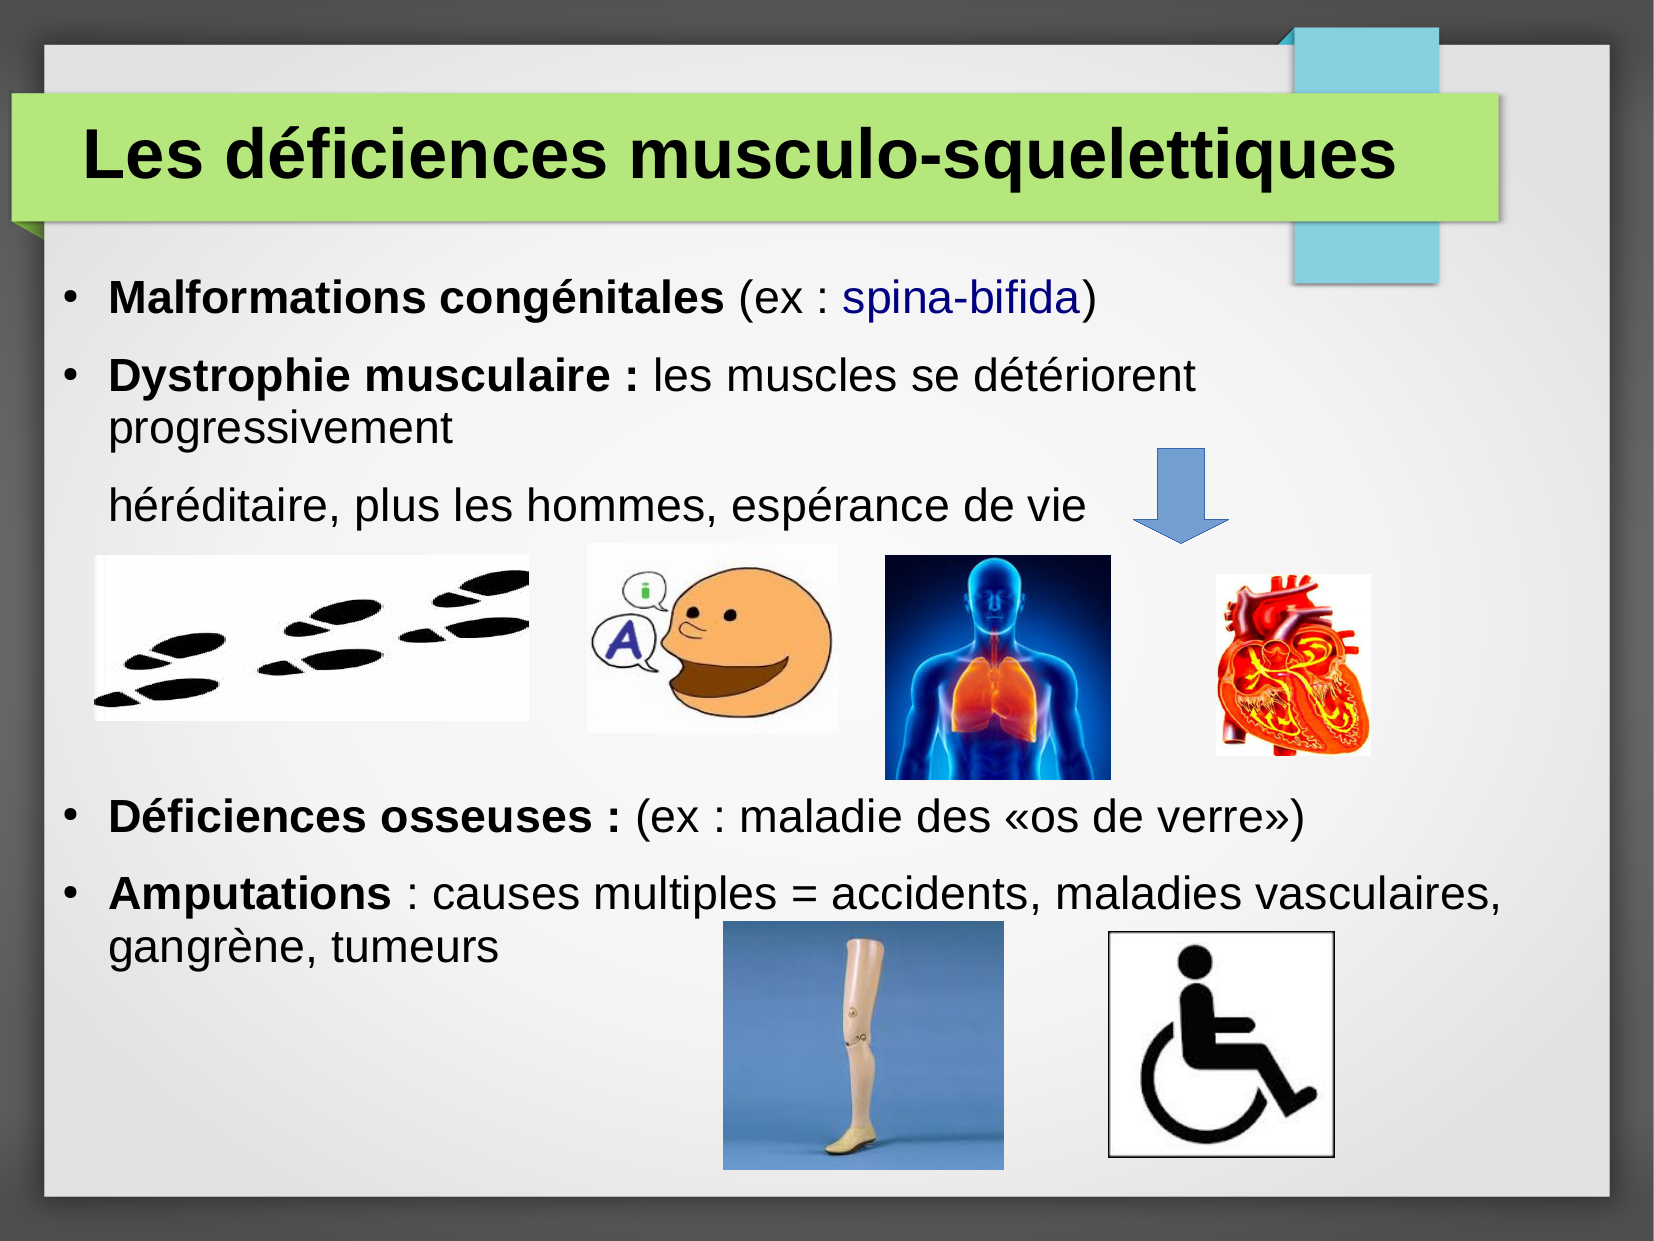

# Les déficiences musculo-squelettiques
Malformations congénitales (ex : spina-bifida)
Dystrophie musculaire : les muscles se détériorent progressivement
héréditaire, plus les hommes, espérance de vie
Déficiences osseuses : (ex : maladie des «os de verre»)
Amputations : causes multiples = accidents, maladies vasculaires, gangrène, tumeurs